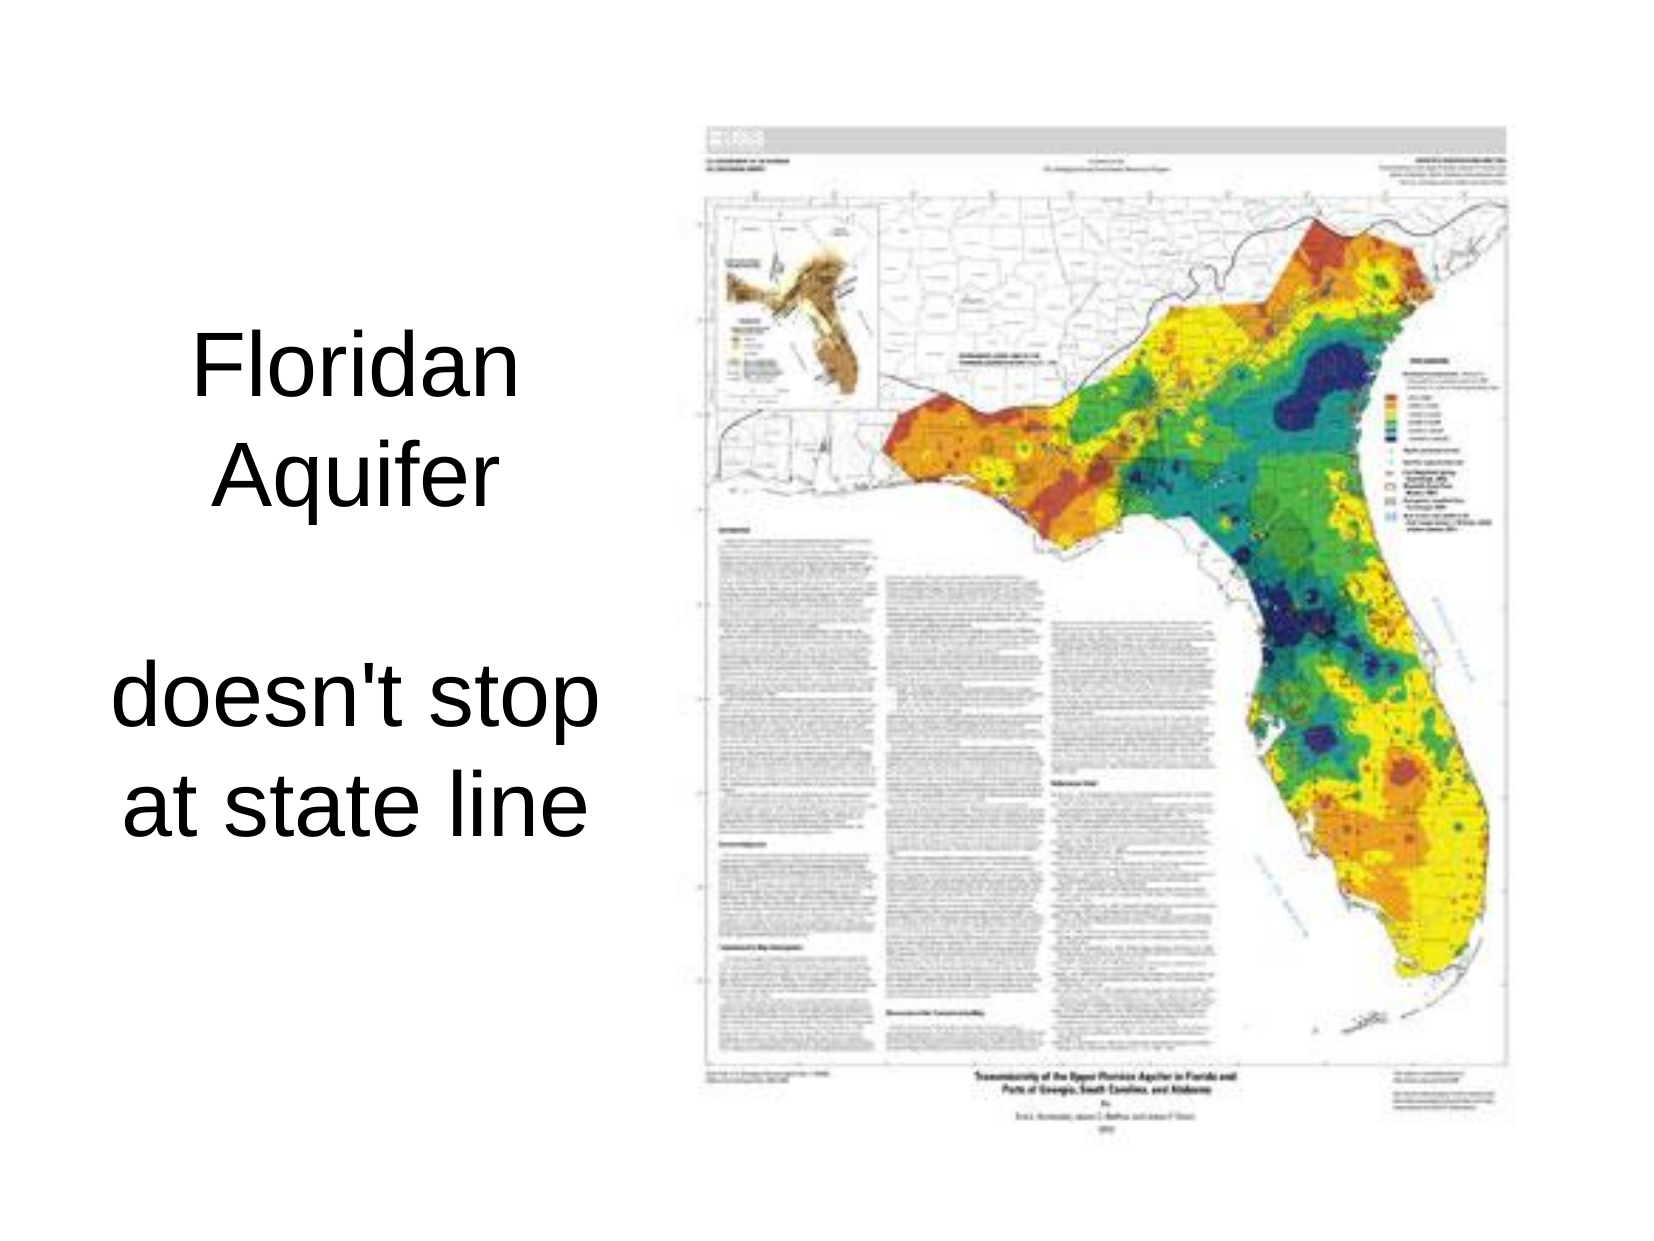

Floridan Aquifer
doesn't stop at state line